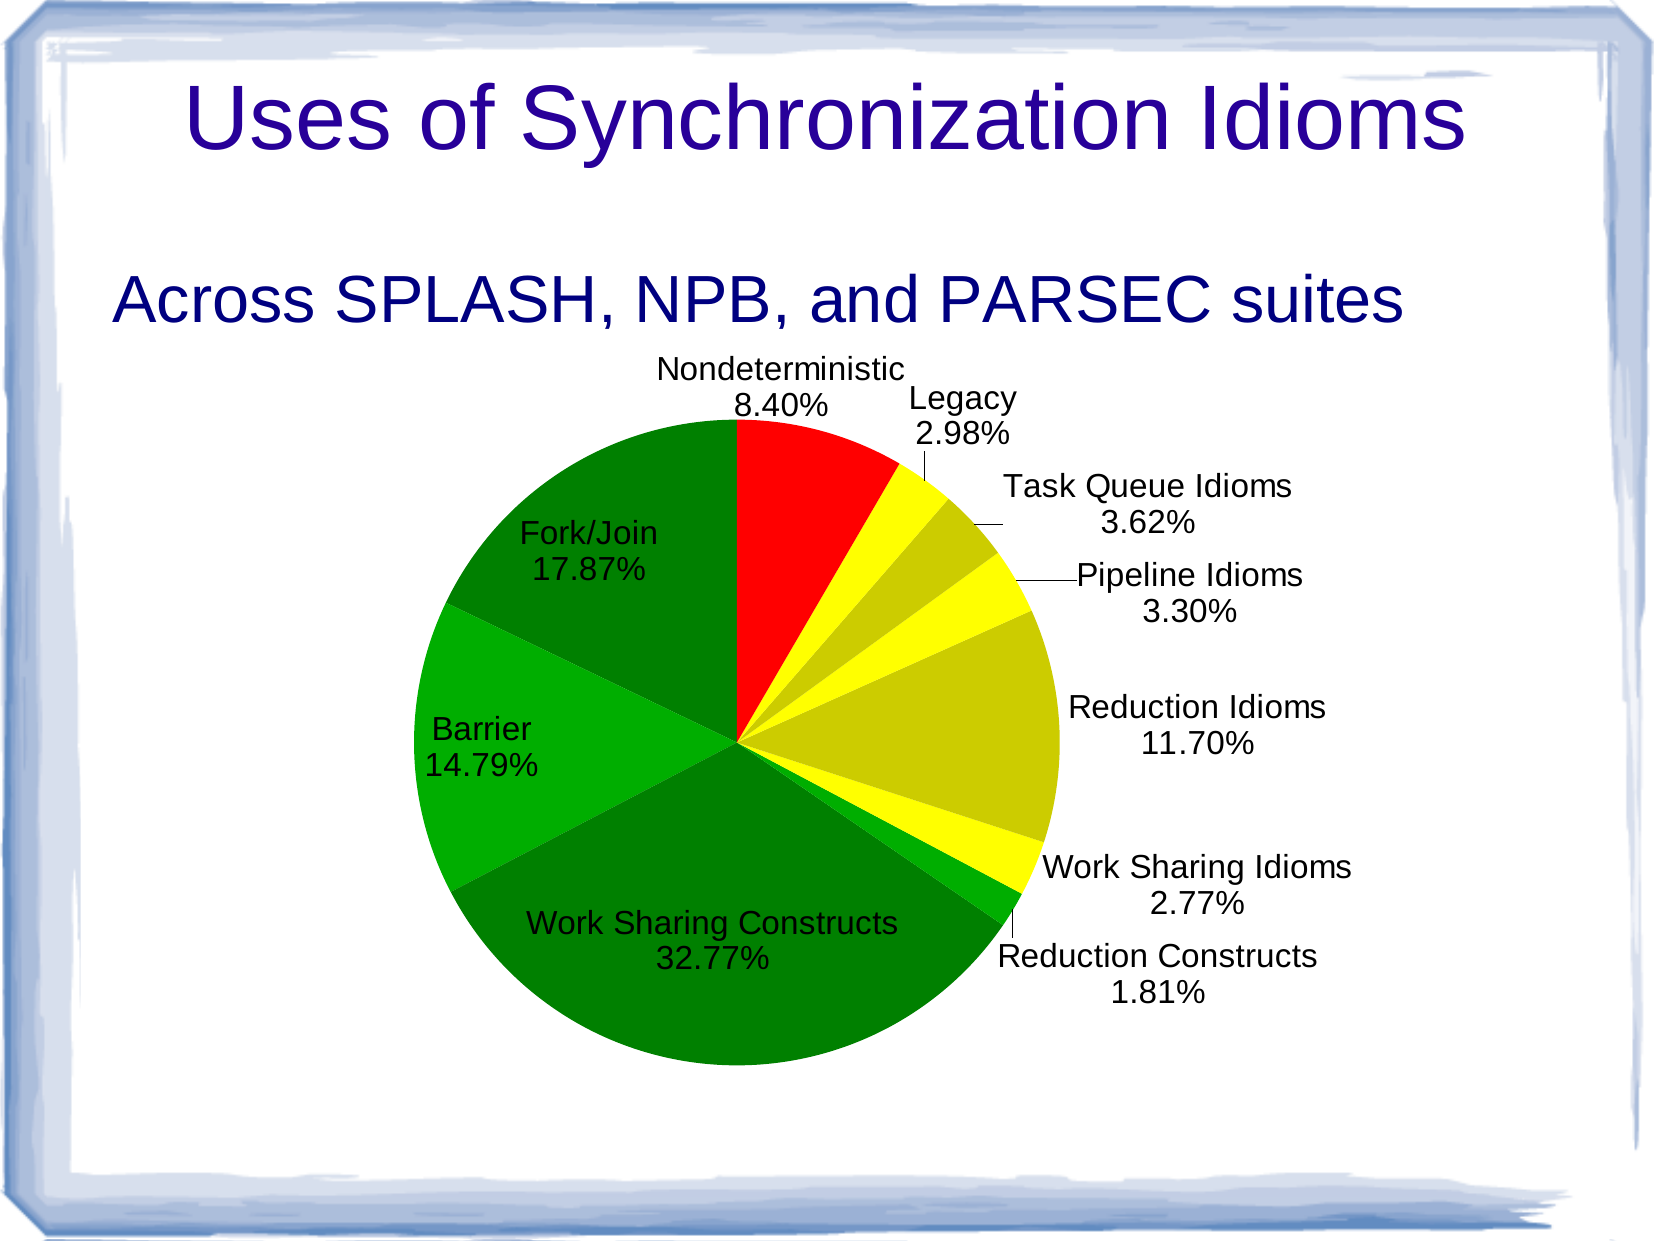

# Uses of Synchronization Idioms
Across SPLASH, NPB, and PARSEC suites
### Chart
| Category | Column I |
|---|---|
| Fork/Join | 0.178723404255319 |
| Barrier | 0.147872340425532 |
| Work Sharing Constructs | 0.327659574468085 |
| Reduction Constructs | 0.0180851063829787 |
| Work Sharing Idioms | 0.0276595744680851 |
| Reduction Idioms | 0.117021276595745 |
| Pipeline Idioms | 0.0329787234042553 |
| Task Queue Idioms | 0.0361702127659574 |
| Legacy | 0.0297872340425532 |
| Nondeterministic | 0.0840425531914894 |